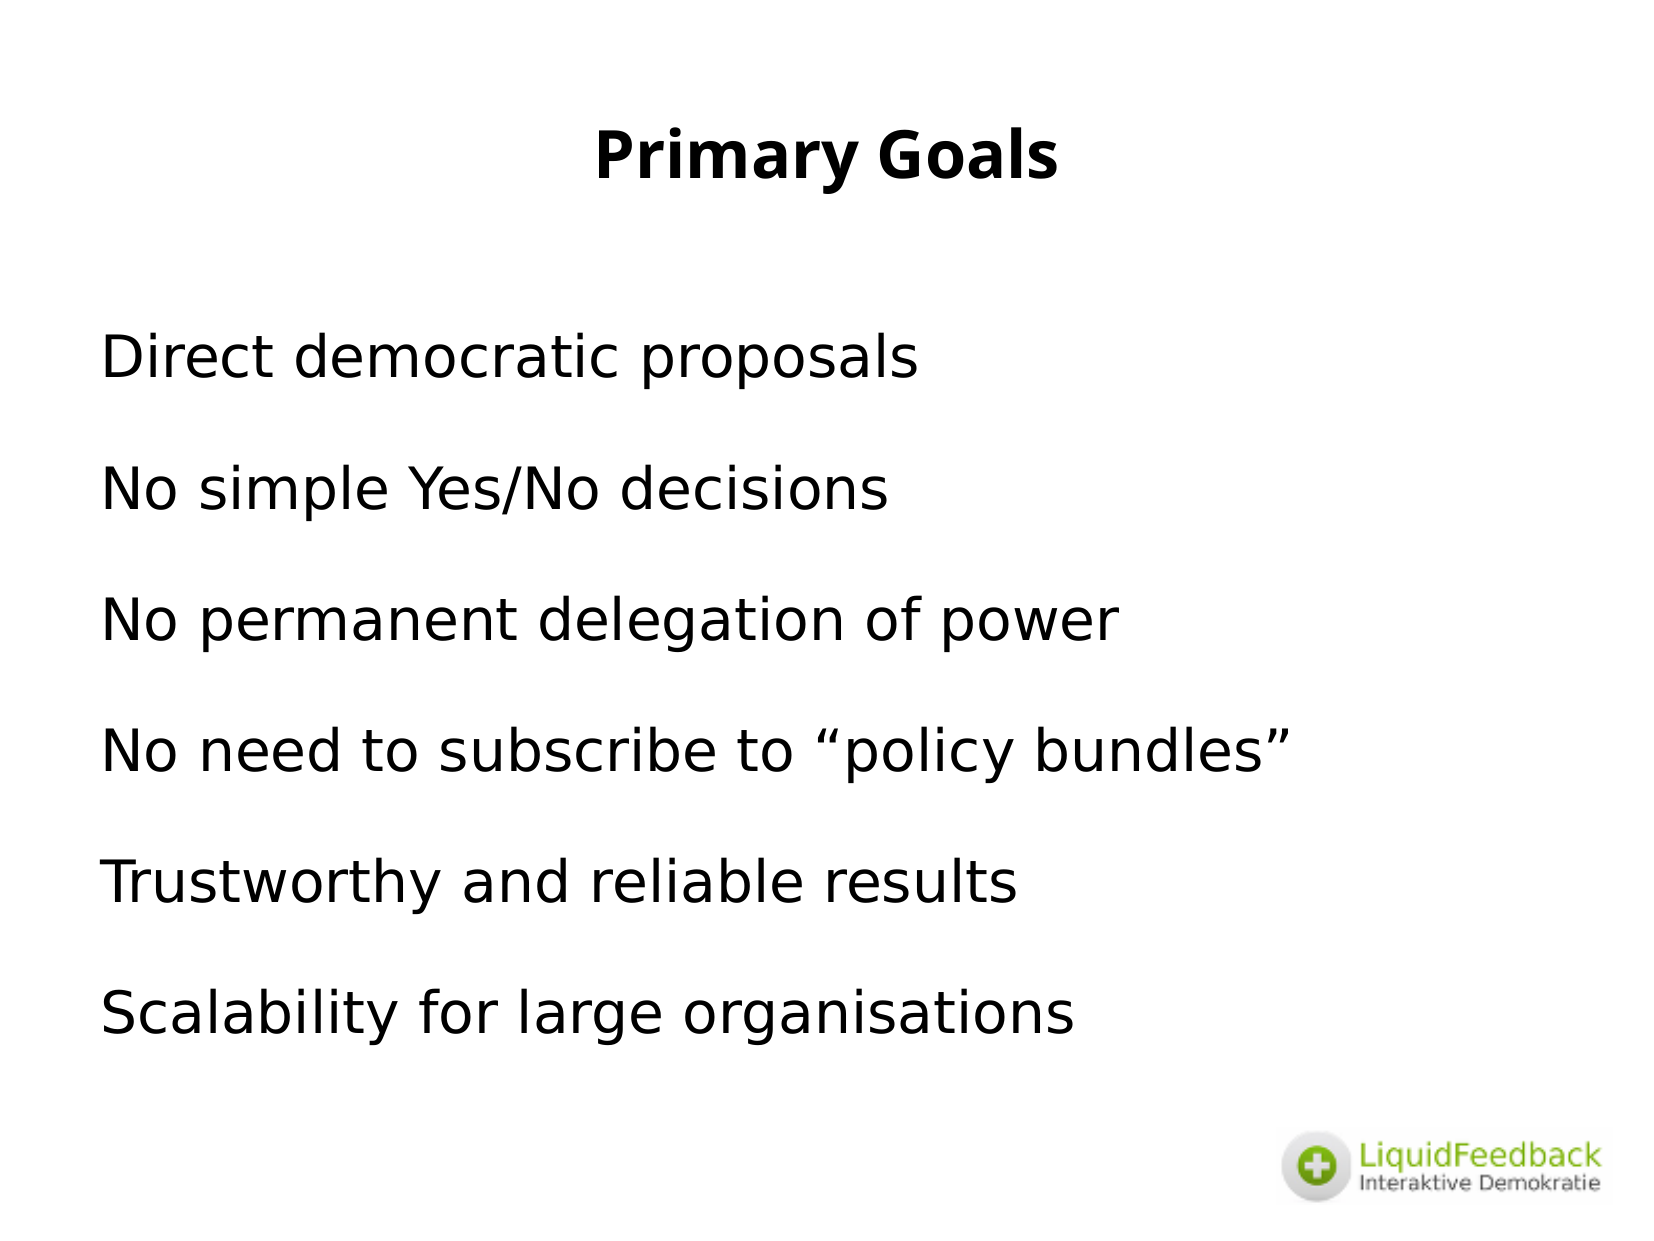

# Primary Goals
Direct democratic proposals
No simple Yes/No decisions
No permanent delegation of power
No need to subscribe to “policy bundles”
Trustworthy and reliable results
Scalability for large organisations